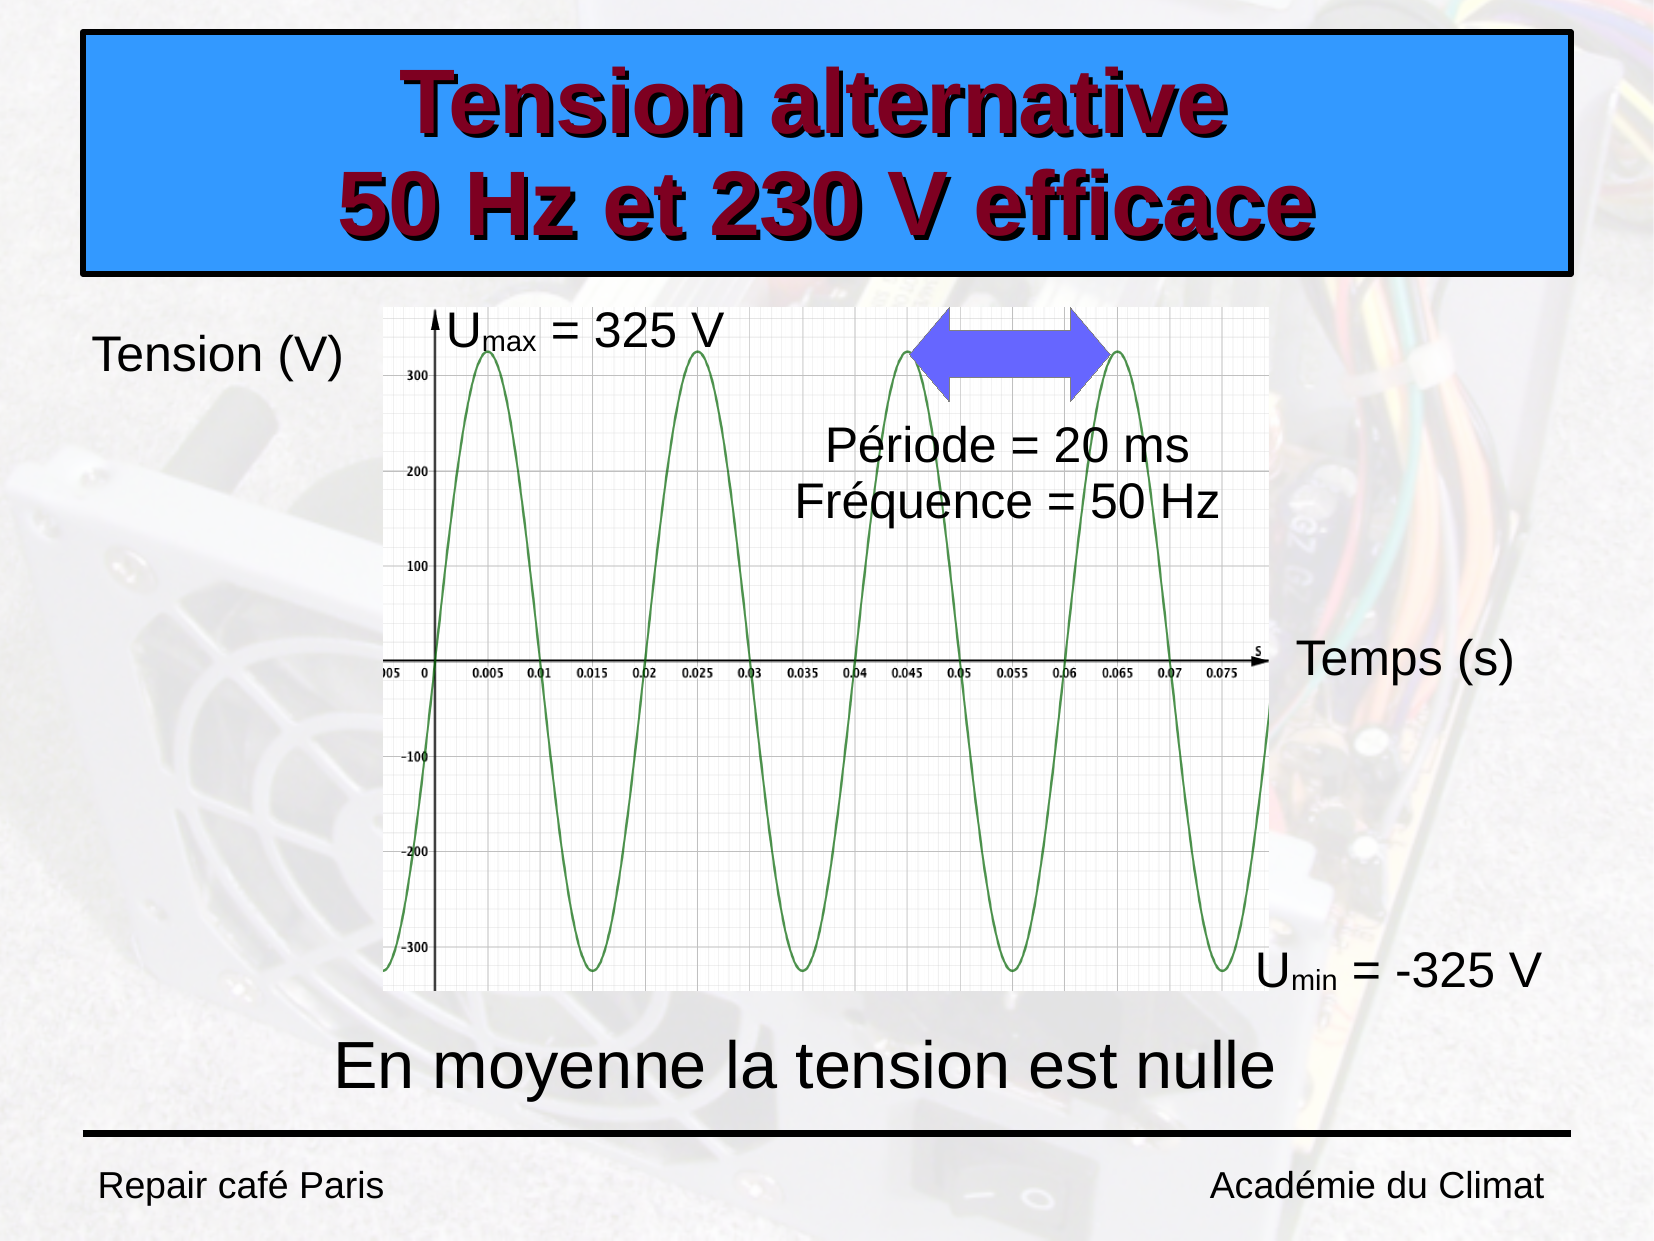

# Tension alternative 50 Hz et 230 V efficace
Umax = 325 V
Tension (V)
Période = 20 ms
Fréquence = 50 Hz
Temps (s)
Umin = -325 V
En moyenne la tension est nulle
Repair café Paris	Académie du Climat